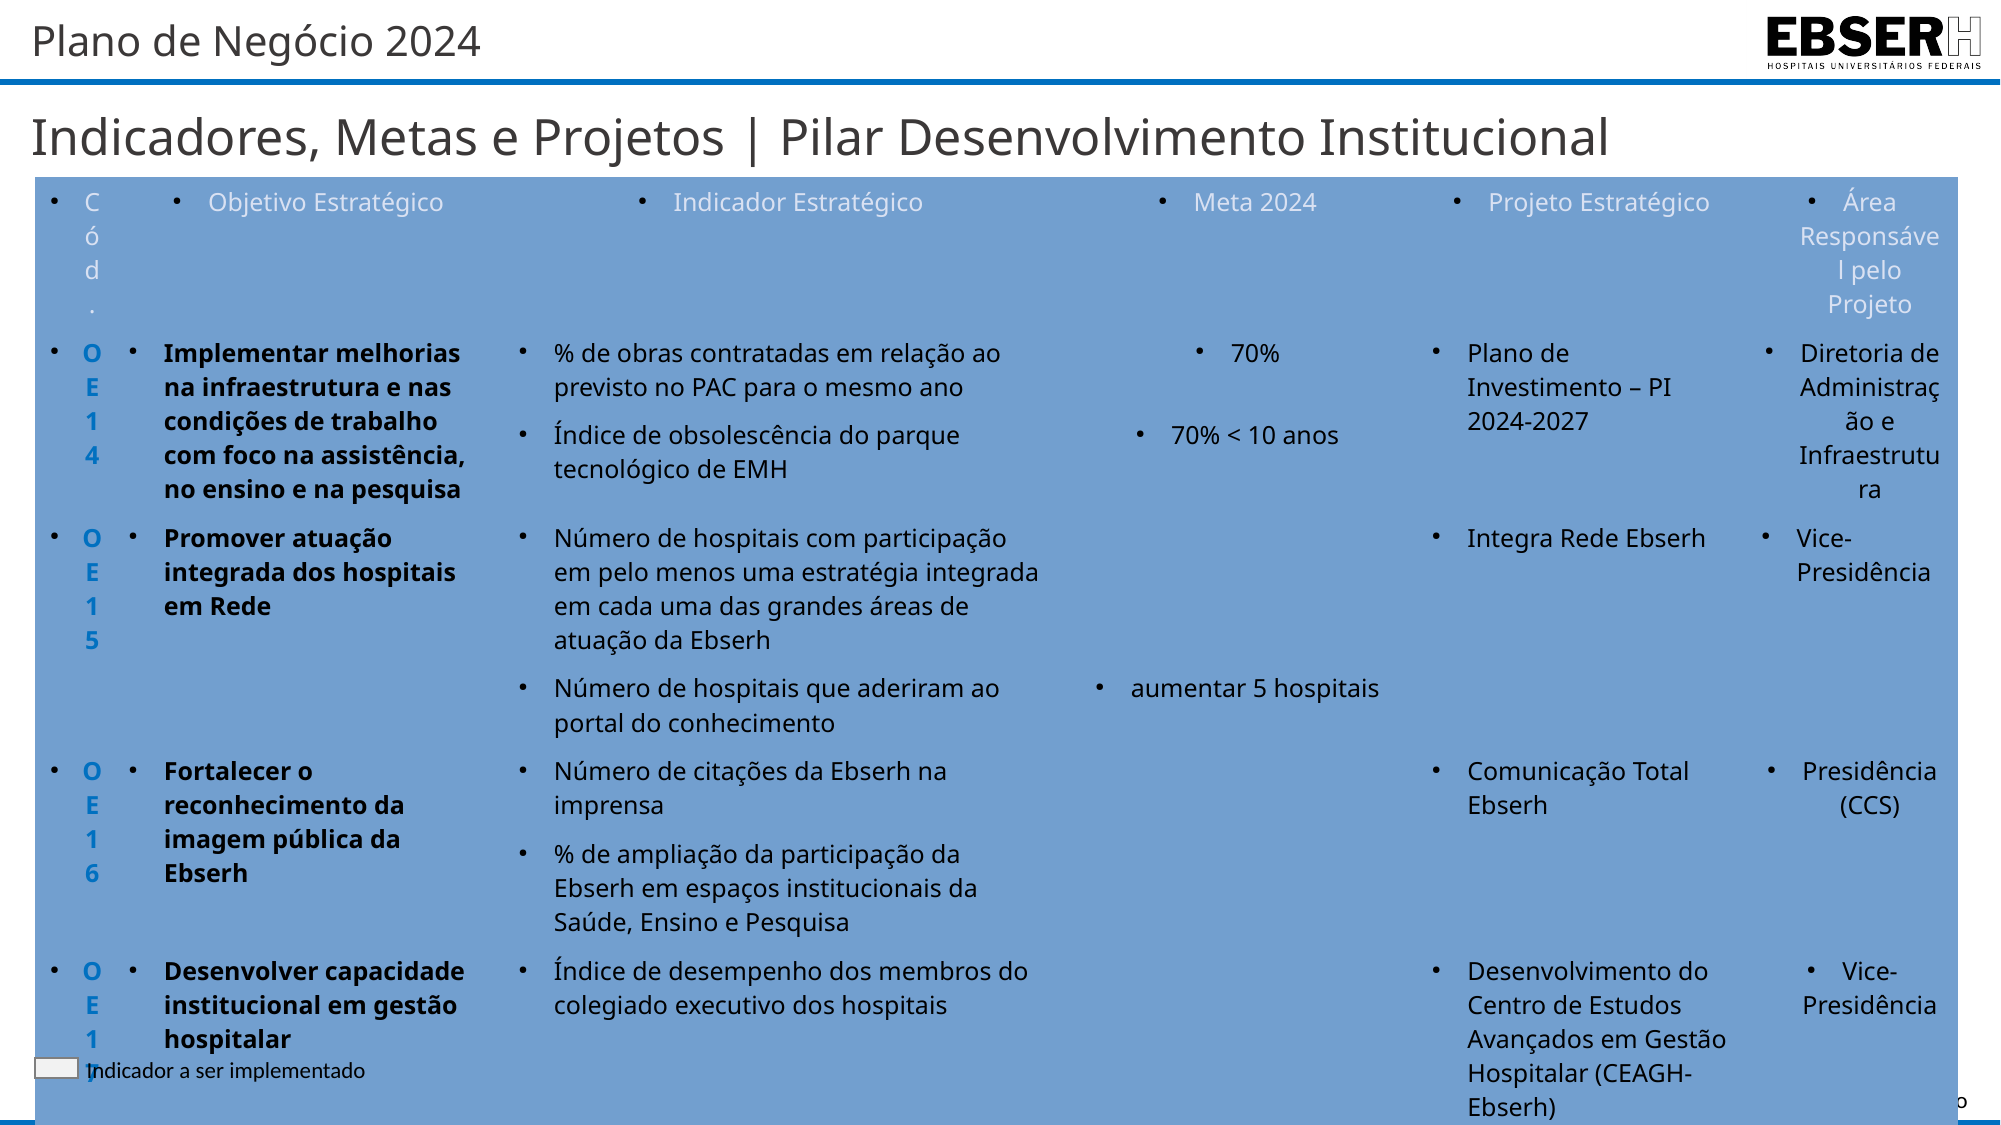

# Indicadores, Metas e Projetos | Pilar Desenvolvimento Institucional
| Cód. | Objetivo Estratégico | Indicador Estratégico | Meta 2024 | Projeto Estratégico | Área Responsável pelo Projeto |
| --- | --- | --- | --- | --- | --- |
| OE14 | Implementar melhorias na infraestrutura e nas condições de trabalho com foco na assistência, no ensino e na pesquisa | % de obras contratadas em relação ao previsto no PAC para o mesmo ano | 70% | Plano de Investimento – PI 2024-2027 | Diretoria de Administração e Infraestrutura |
| | | Índice de obsolescência do parque tecnológico de EMH | 70% < 10 anos | | |
| OE15 | Promover atuação integrada dos hospitais em Rede | Número de hospitais com participação em pelo menos uma estratégia integrada em cada uma das grandes áreas de atuação da Ebserh | | Integra Rede Ebserh | Vice-Presidência |
| | | Número de hospitais que aderiram ao portal do conhecimento | aumentar 5 hospitais | | |
| OE16 | Fortalecer o reconhecimento da imagem pública da Ebserh | Número de citações da Ebserh na imprensa | | Comunicação Total Ebserh | Presidência (CCS) |
| | | % de ampliação da participação da Ebserh em espaços institucionais da Saúde, Ensino e Pesquisa | | | |
| OE17 | Desenvolver capacidade institucional em gestão hospitalar | Índice de desempenho dos membros do colegiado executivo dos hospitais | | Desenvolvimento do Centro de Estudos Avançados em Gestão Hospitalar (CEAGH-Ebserh) | Vice-Presidência |
| OE18 | Promover inovação e transformação digital na Rede Ebserh | % de execução de projetos do PDTI | 70% | Estratégia de transformação digital da Rede Ebserh | Diretoria de Tecnologia da Informação |
| | | % de processos de negócio prioritários informatizados | | | |
| | | Número de projetos prioritários articulados entre as diretorias com participação da ATS | | Incorporação da visão ATS no processo de planejamento e expansão de saúde digital | Diretoria de Ensino, Pesquisa e Inovação |
Indicador a ser implementado